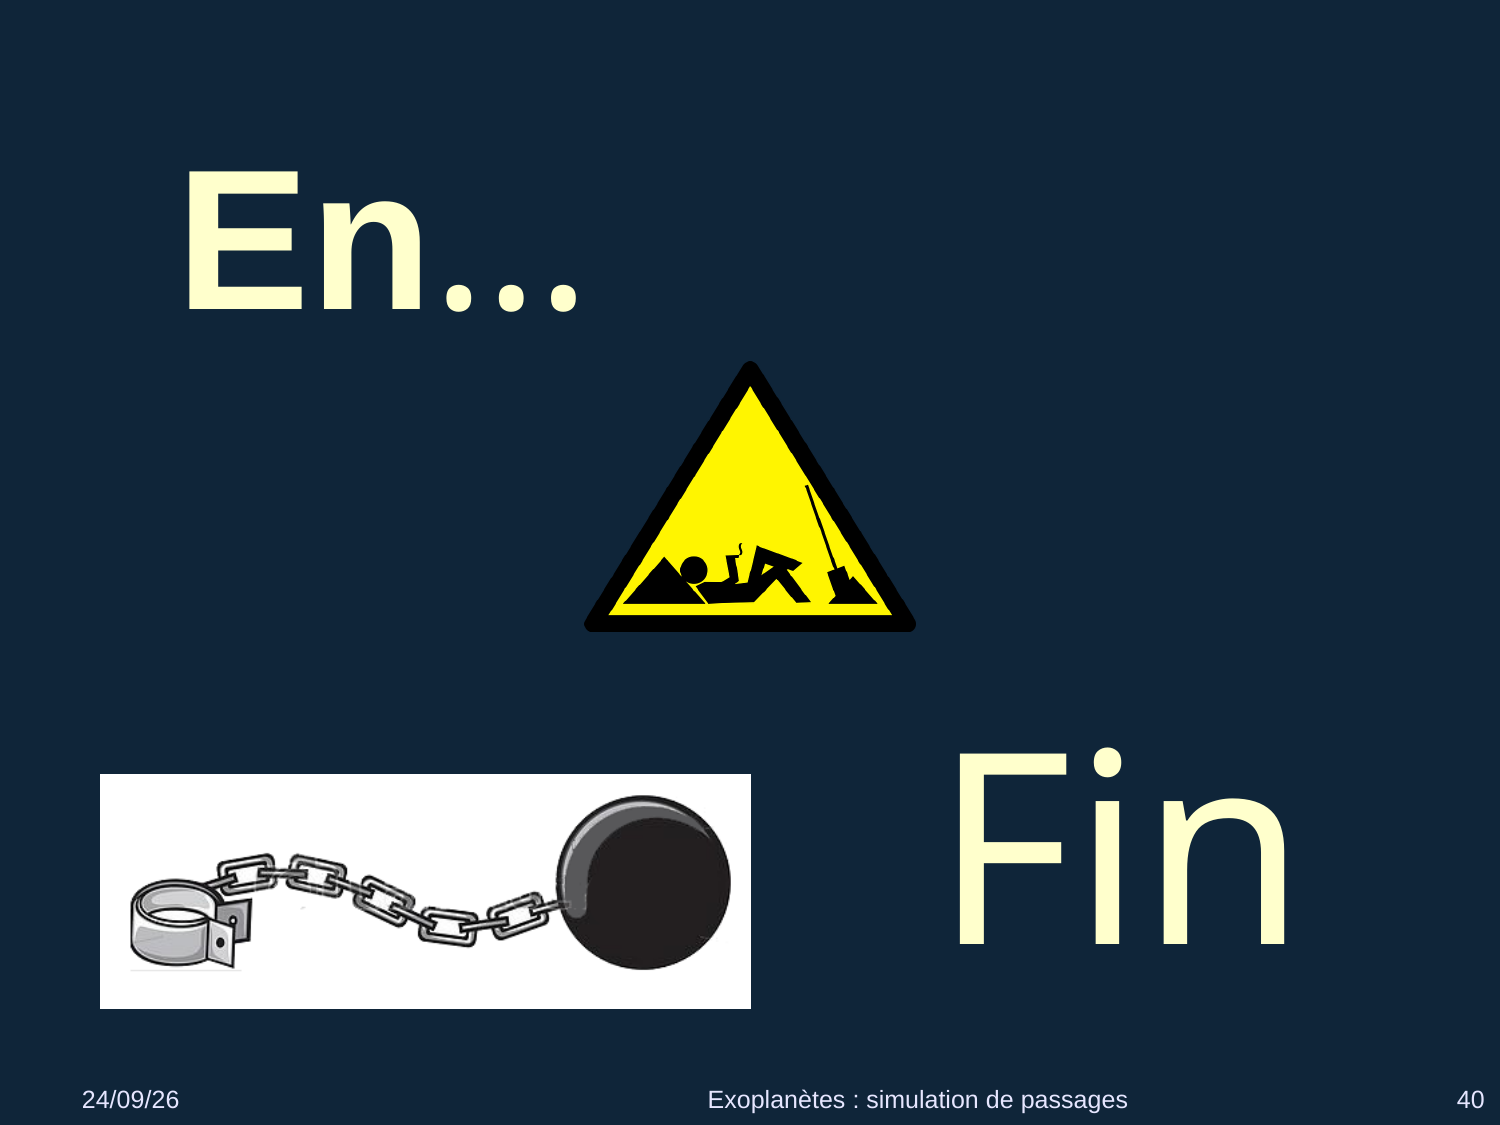

En…
Fin
Exoplanètes : simulation de passages
40